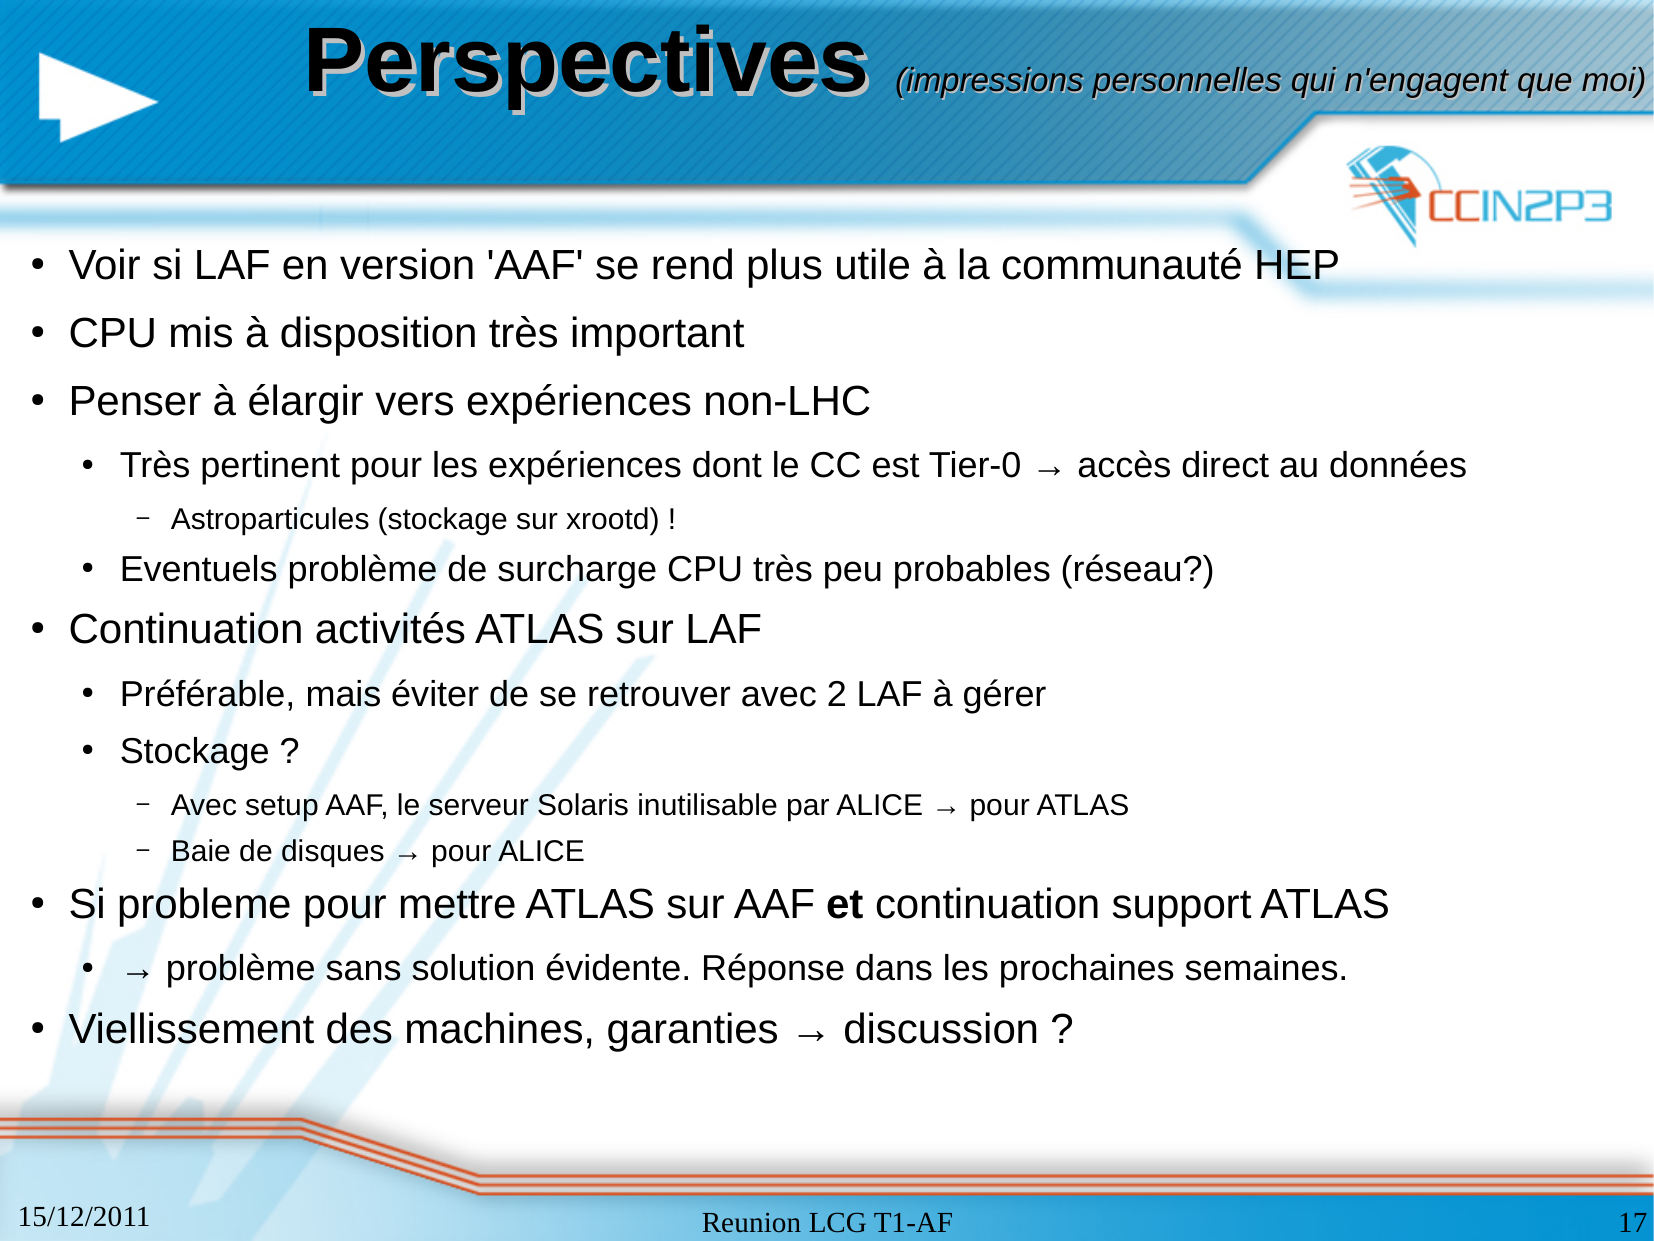

# Perspectives (impressions personnelles qui n'engagent que moi)
Voir si LAF en version 'AAF' se rend plus utile à la communauté HEP
CPU mis à disposition très important
Penser à élargir vers expériences non-LHC
Très pertinent pour les expériences dont le CC est Tier-0 → accès direct au données
Astroparticules (stockage sur xrootd) !
Eventuels problème de surcharge CPU très peu probables (réseau?)
Continuation activités ATLAS sur LAF
Préférable, mais éviter de se retrouver avec 2 LAF à gérer
Stockage ?
Avec setup AAF, le serveur Solaris inutilisable par ALICE → pour ATLAS
Baie de disques → pour ALICE
Si probleme pour mettre ATLAS sur AAF et continuation support ATLAS
→ problème sans solution évidente. Réponse dans les prochaines semaines.
Viellissement des machines, garanties → discussion ?
15/12/2011
Reunion LCG T1-AF
17